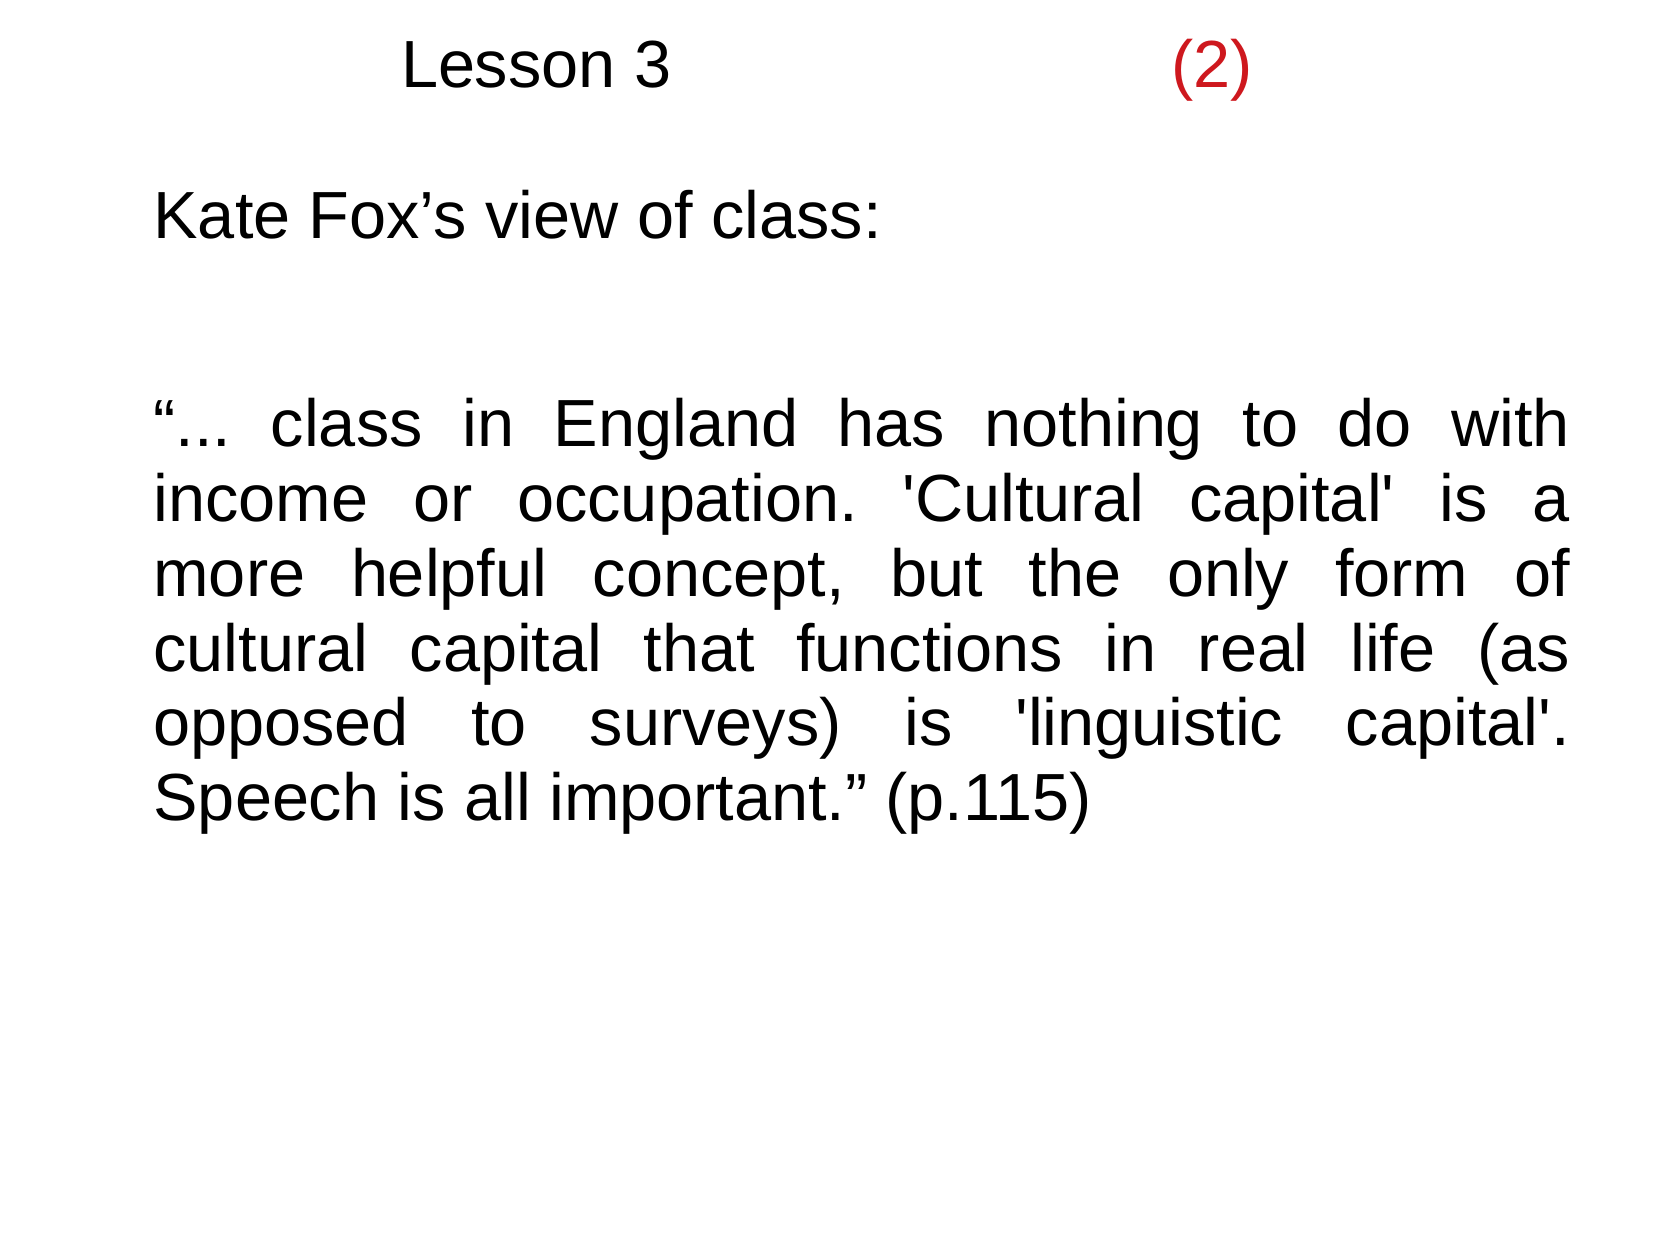

# Lesson 3 (2)
Kate Fox’s view of class:
“... class in England has nothing to do with income or occupation. 'Cultural capital' is a more helpful concept, but the only form of cultural capital that functions in real life (as opposed to surveys) is 'linguistic capital'. Speech is all important.” (p.115)